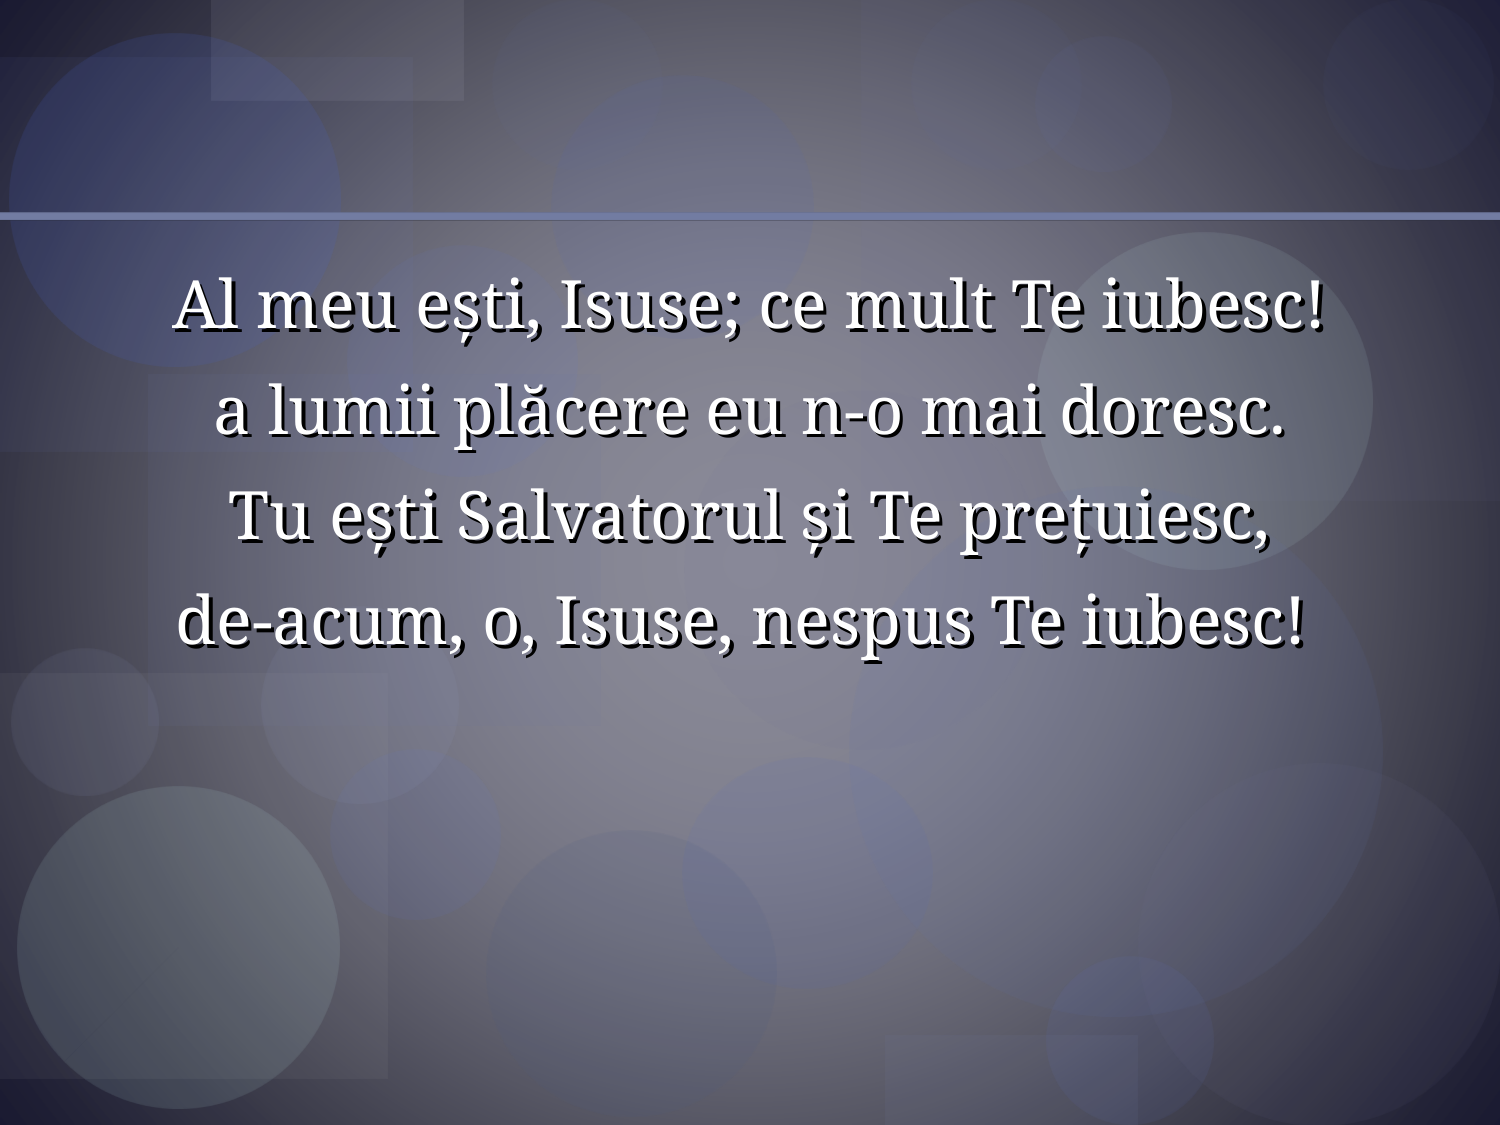

#
Al meu eşti, Isuse; ce mult Te iubesc!
a lumii plăcere eu n-o mai doresc.
Tu eşti Salvatorul şi Te preţuiesc,
de-acum, o, Isuse, nespus Te iubesc!